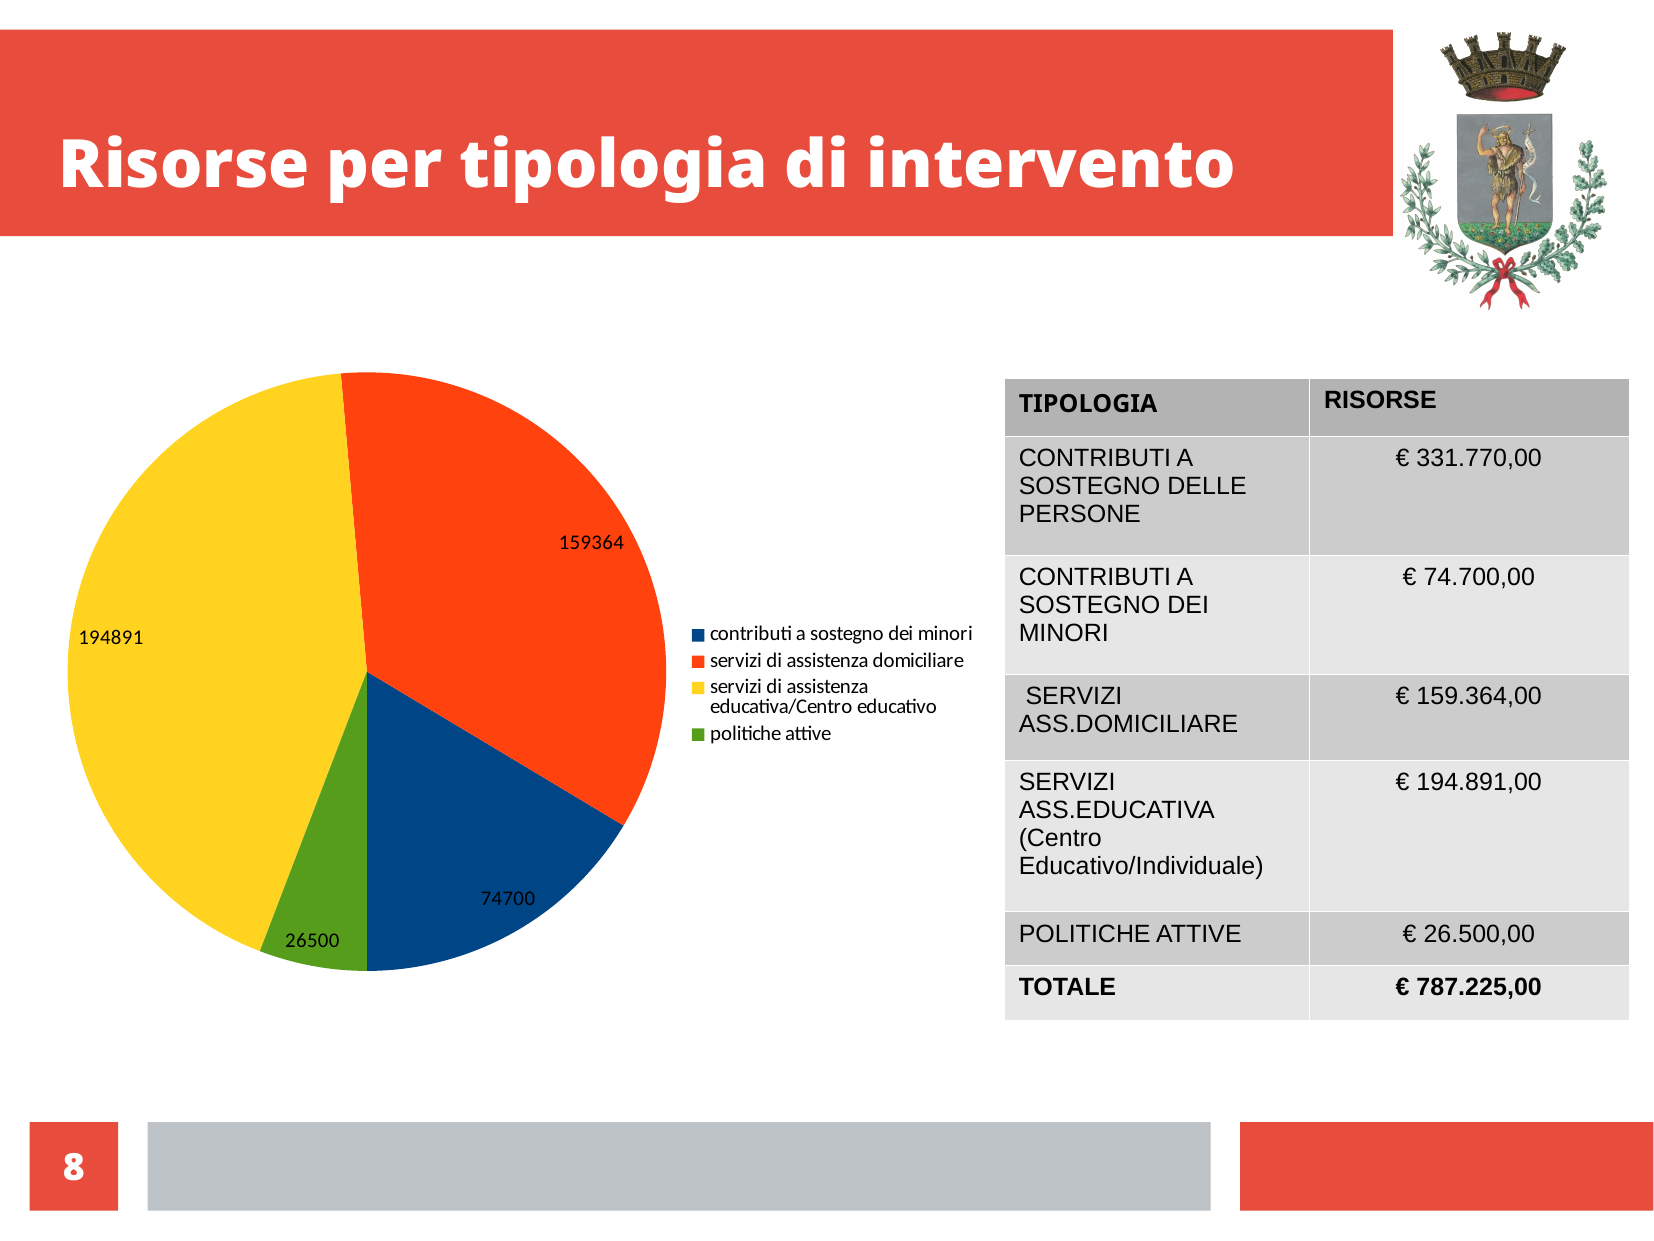

# Risorse per tipologia di intervento
### Chart
| Category | € 353.670,00 |
|---|---|
| contributi a sostegno dei minori | 74700.0 |
| servizi di assistenza domiciliare | 159364.0 |
| servizi di assistenza educativa/Centro educativo | 194891.0 |
| politiche attive | 26500.0 || TIPOLOGIA | RISORSE |
| --- | --- |
| CONTRIBUTI A SOSTEGNO DELLE PERSONE | € 331.770,00 |
| CONTRIBUTI A SOSTEGNO DEI MINORI | € 74.700,00 |
| SERVIZI ASS.DOMICILIARE | € 159.364,00 |
| SERVIZI ASS.EDUCATIVA (Centro Educativo/Individuale) | € 194.891,00 |
| POLITICHE ATTIVE | € 26.500,00 |
| TOTALE | € 787.225,00 |
8